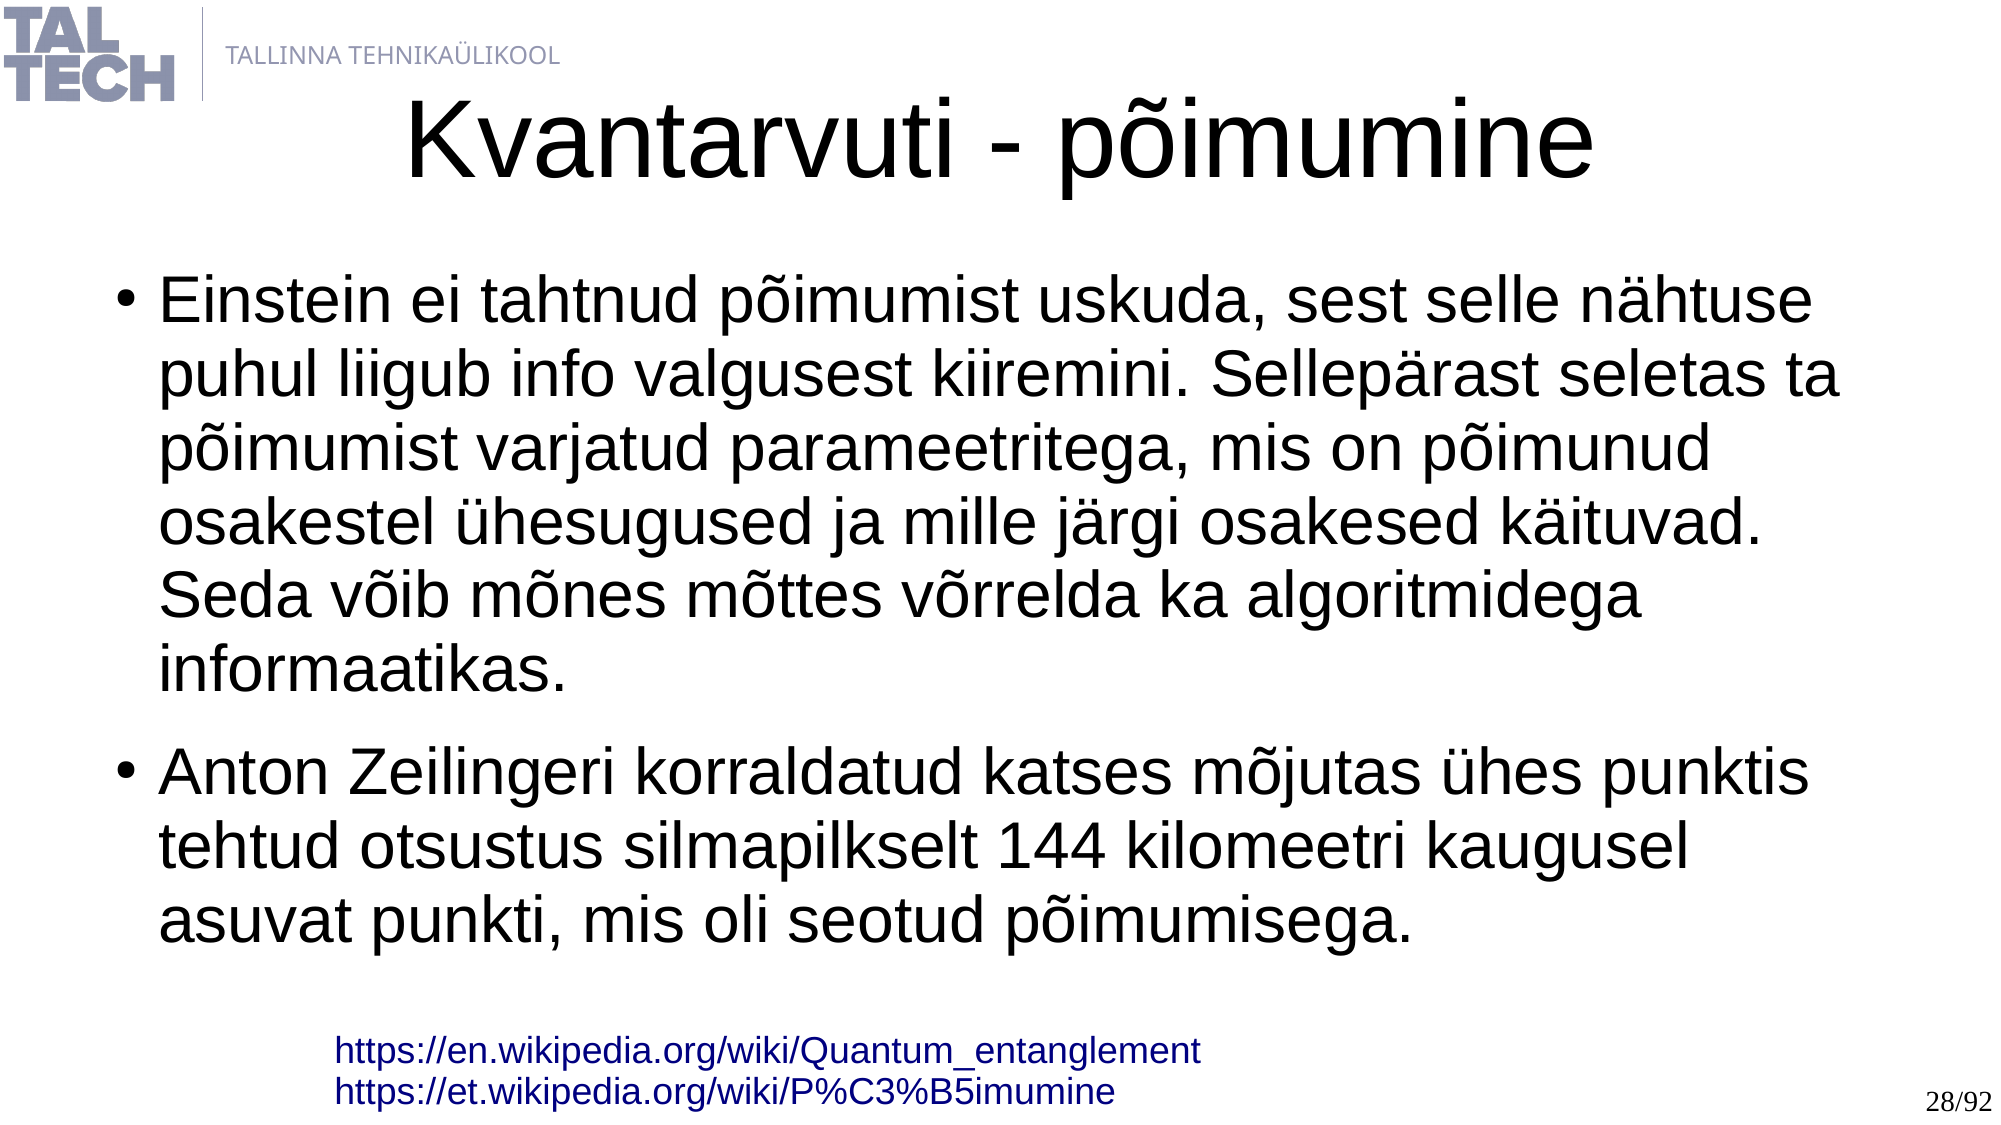

# Kvantarvuti - põimumine
Einstein ei tahtnud põimumist uskuda, sest selle nähtuse puhul liigub info valgusest kiiremini. Sellepärast seletas ta põimumist varjatud parameetritega, mis on põimunud osakestel ühesugused ja mille järgi osakesed käituvad. Seda võib mõnes mõttes võrrelda ka algoritmidega informaatikas.
Anton Zeilingeri korraldatud katses mõjutas ühes punktis tehtud otsustus silmapilkselt 144 kilomeetri kaugusel asuvat punkti, mis oli seotud põimumisega.
https://en.wikipedia.org/wiki/Quantum_entanglement
https://et.wikipedia.org/wiki/P%C3%B5imumine
28